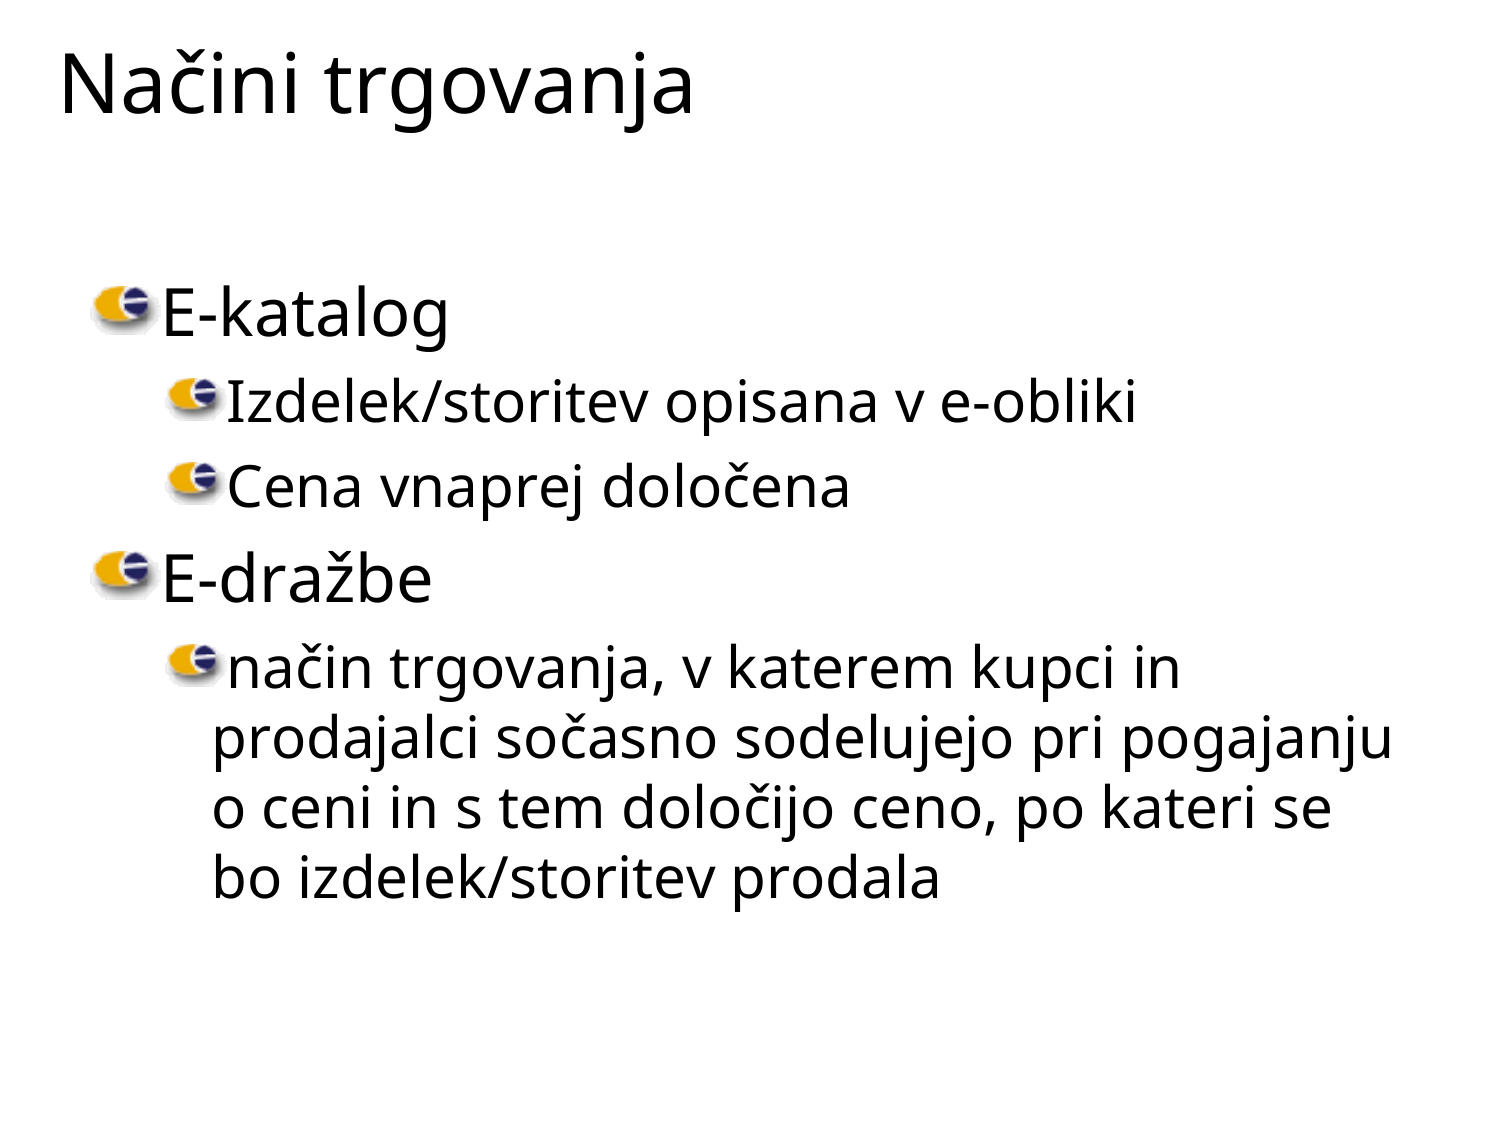

# Načini trgovanja
E-katalog
Izdelek/storitev opisana v e-obliki
Cena vnaprej določena
E-dražbe
način trgovanja, v katerem kupci in prodajalci sočasno sodelujejo pri pogajanju o ceni in s tem določijo ceno, po kateri se bo izdelek/storitev prodala